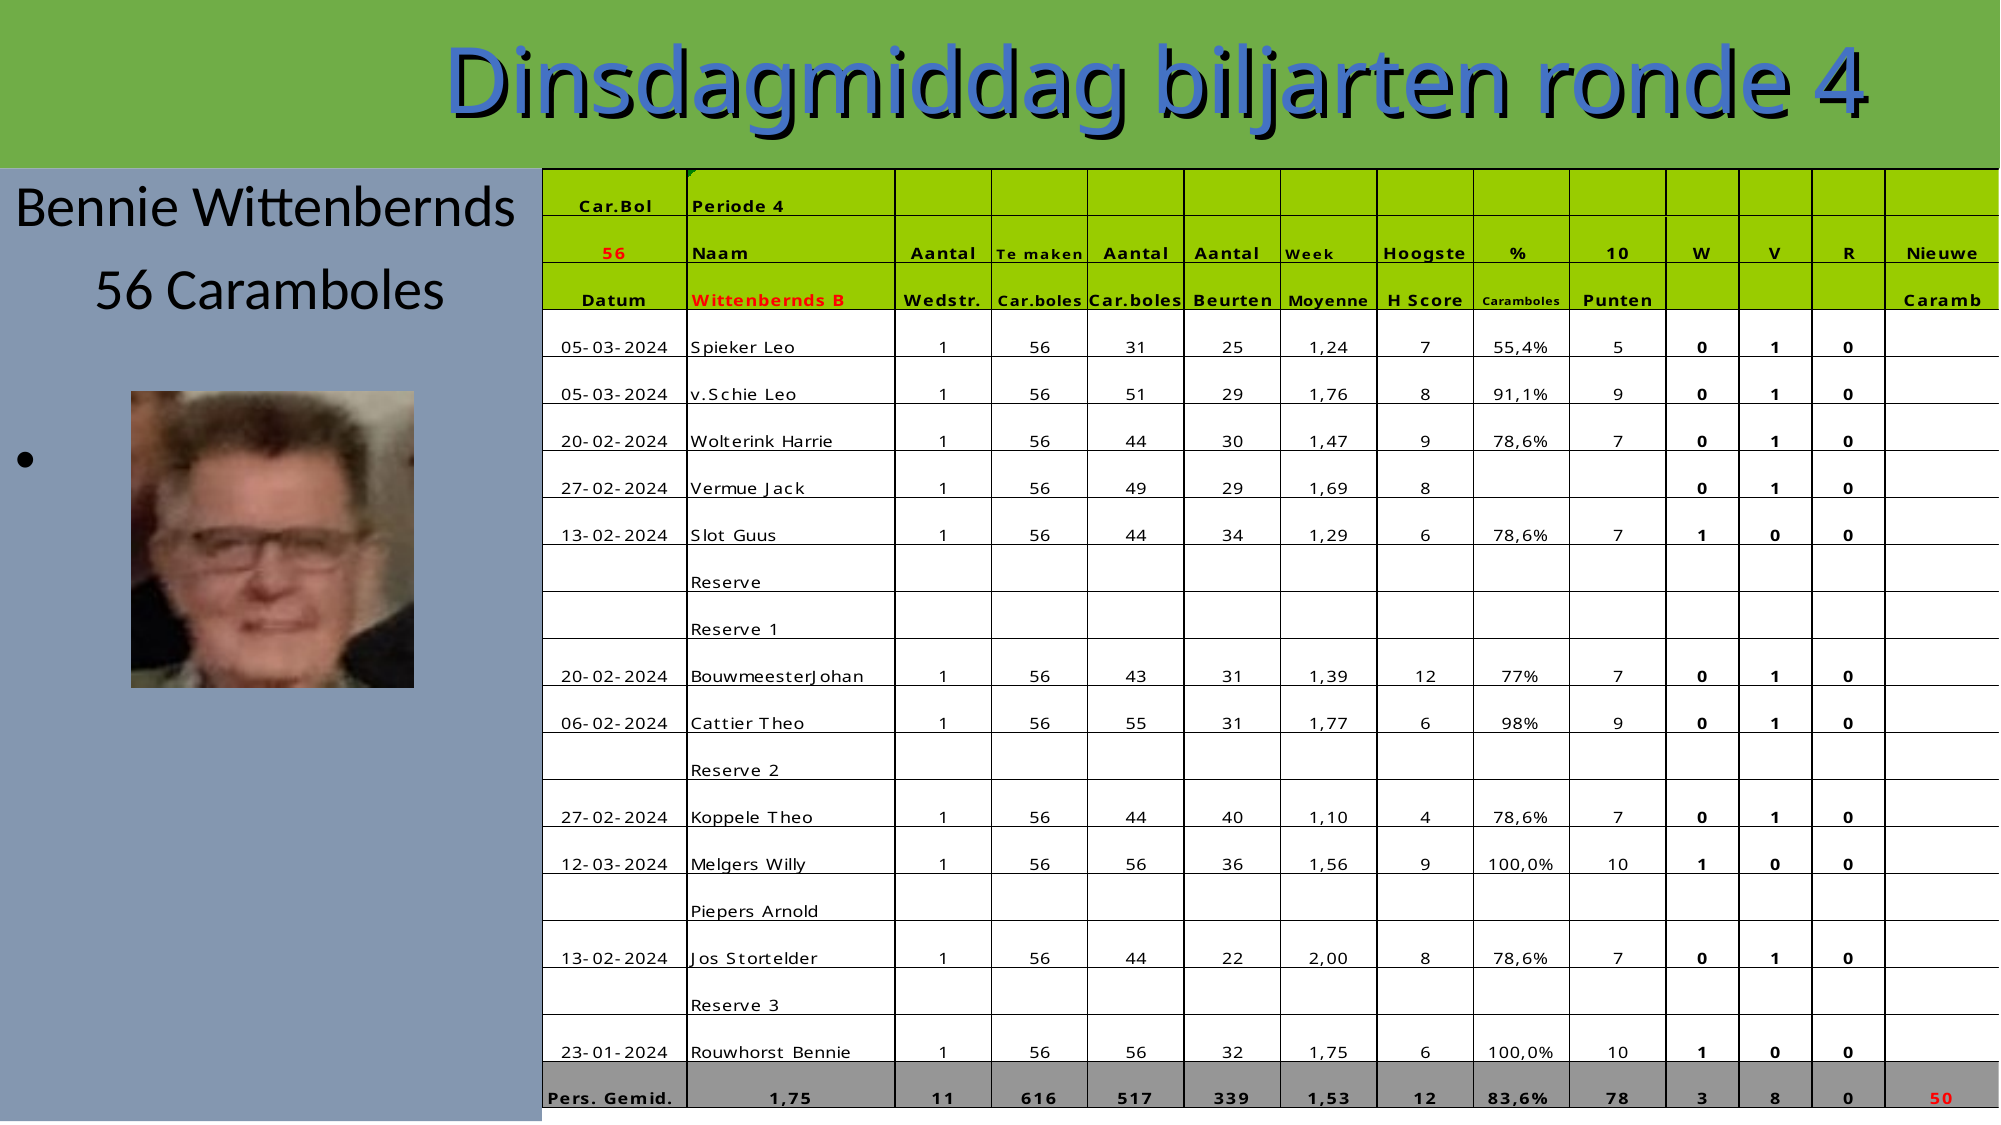

# Dinsdagmiddag biljarten ronde 4
Bennie Wittenbernds
 56 Caramboles